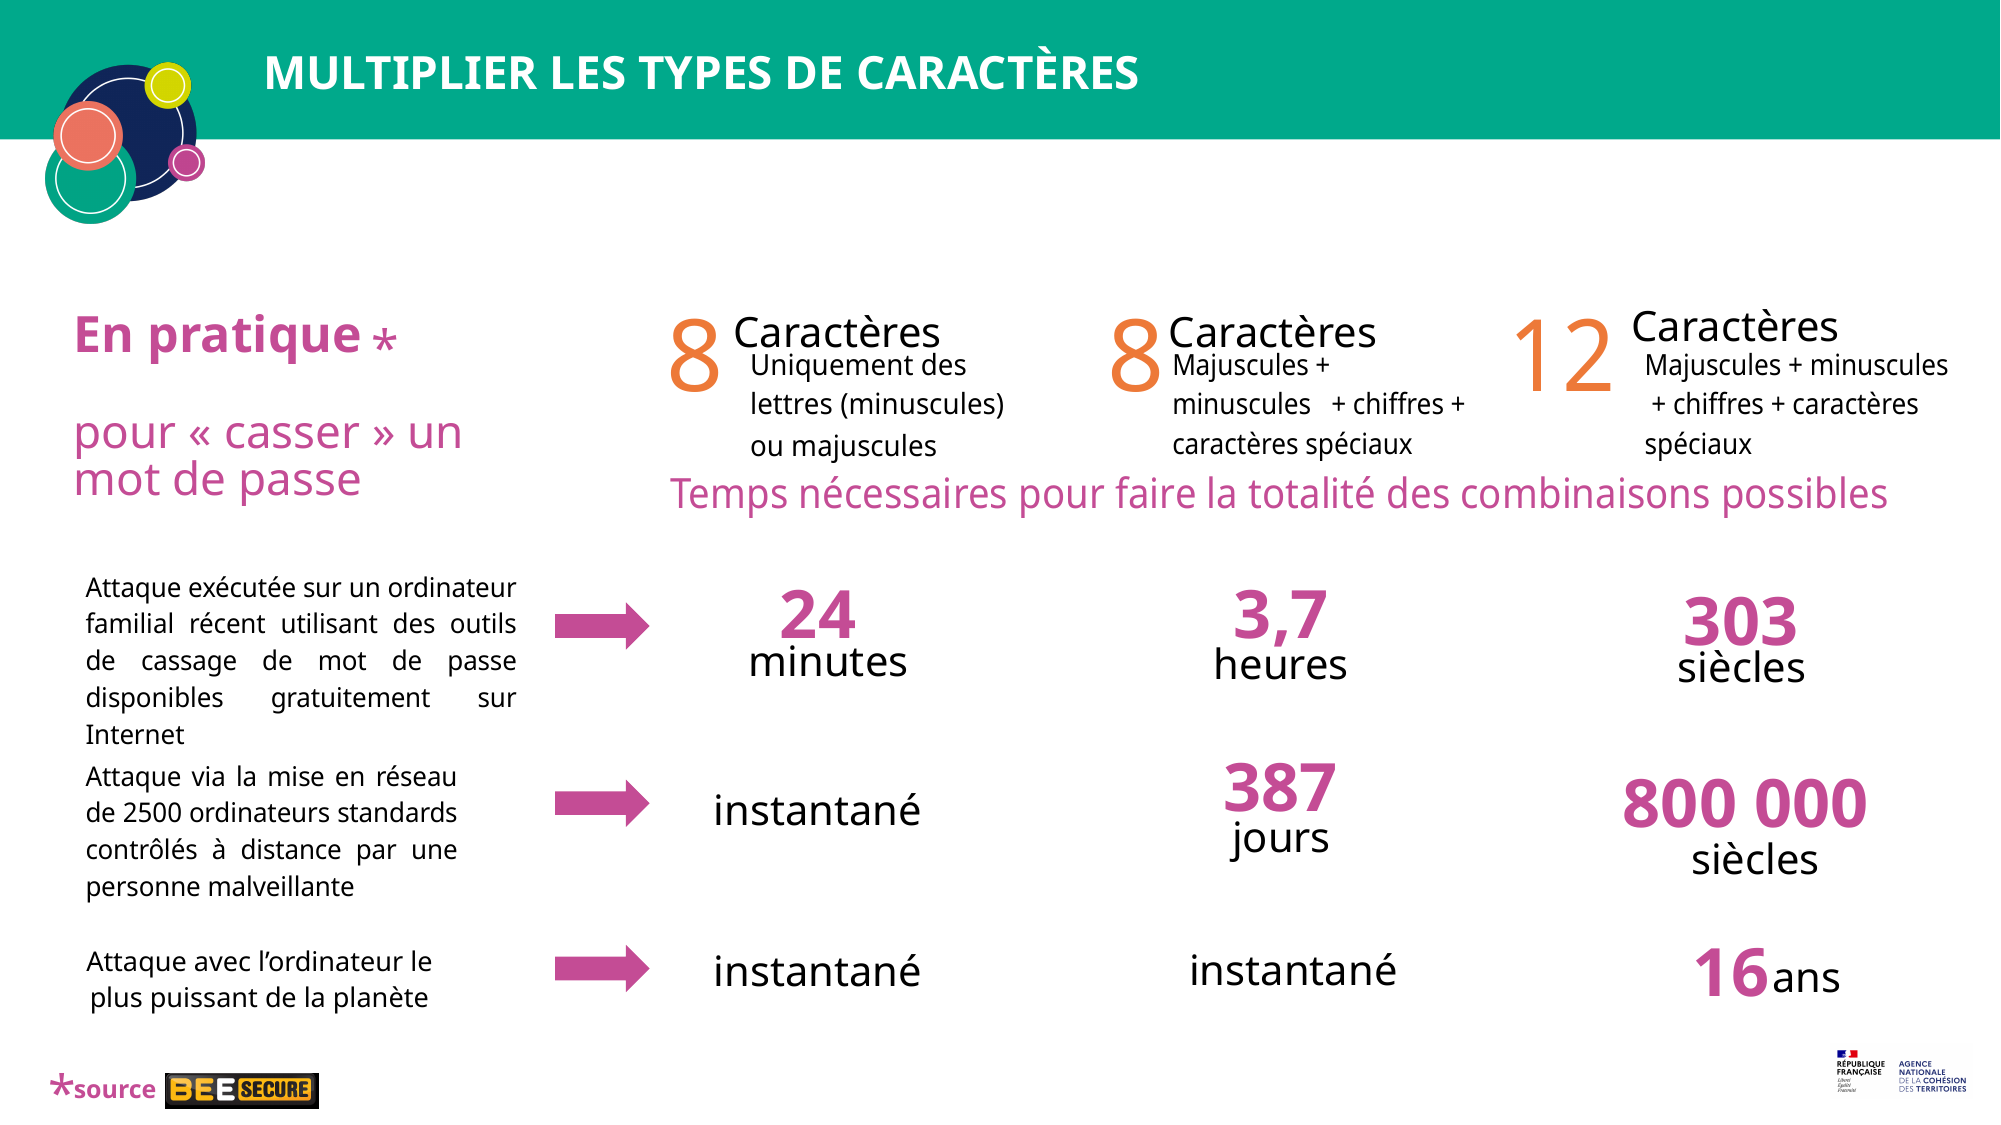

MULTIPLIER LES TYPES DE CARACTÈRES
*
8
8
12
 Caractères
 Caractères
 Caractères
En pratique
pour « casser » un mot de passe
Uniquement des 	 lettres (minuscules) ou majuscules
Majuscules + minuscules + chiffres + caractères spéciaux
Majuscules + minuscules + chiffres + caractères spéciaux
Temps nécessaires pour faire la totalité des combinaisons possibles
24
 minutes
3,7
Attaque exécutée sur un ordinateur familial récent utilisant des outils de cassage de mot de passe disponibles gratuitement sur Internet
303
siècles
heures
387
jours
800 000
siècles
Attaque via la mise en réseau de 2500 ordinateurs standards contrôlés à distance par une personne malveillante
instantané
16
instantané
instantané
Attaque avec l’ordinateur le plus puissant de la planète
ans
*
source